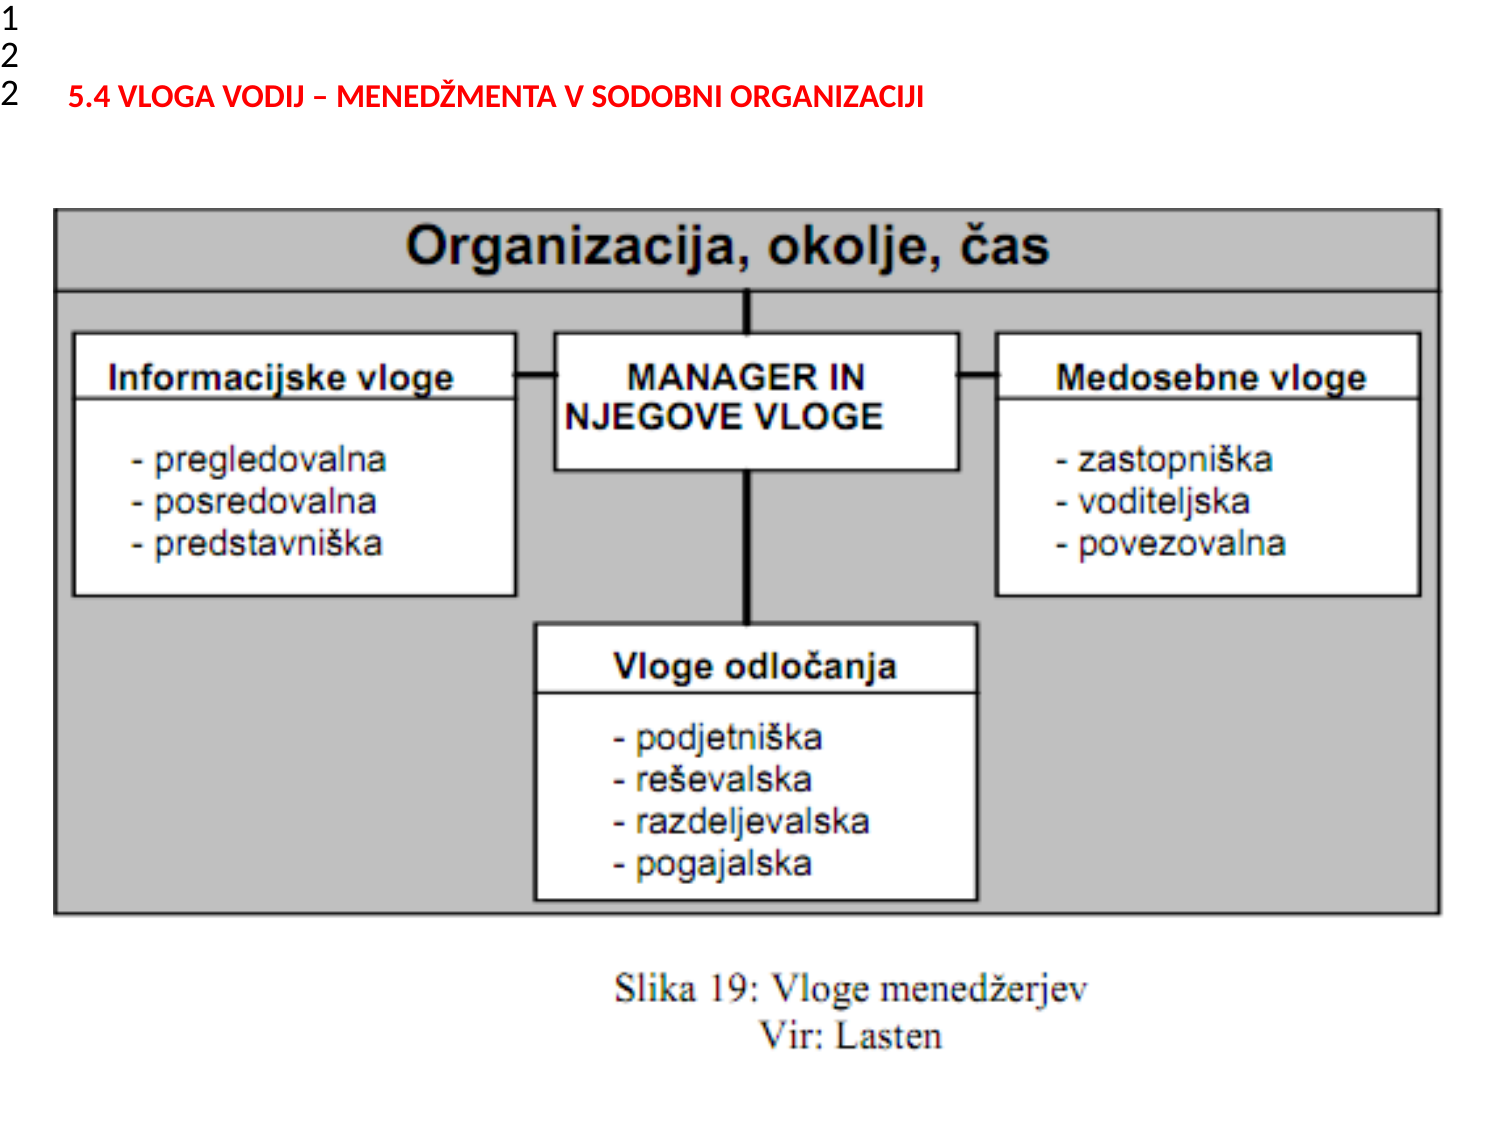

5.4 VLOGA VODIJ – MENEDŽMENTA V SODOBNI ORGANIZACIJI